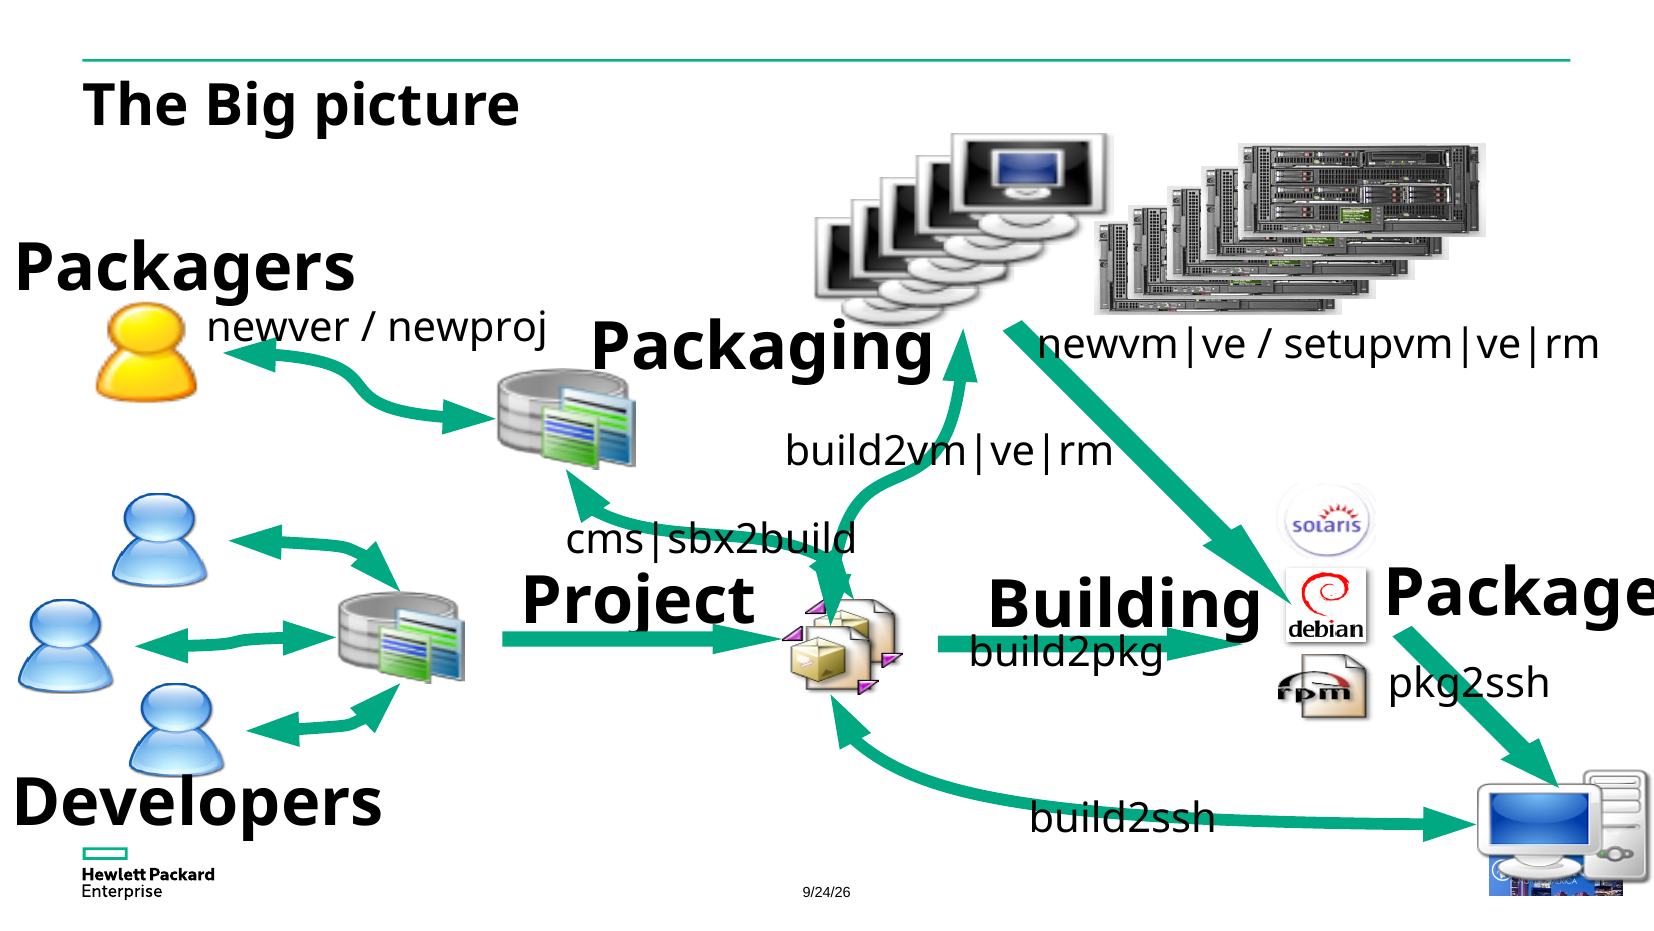

# The Big picture
Packagers
newver / newproj
Packaging
newvm|ve / setupvm|ve|rm
build2vm|ve|rm
cms|sbx2build
Packages
Project
Building
build2pkg
pkg2ssh
Developers
build2ssh